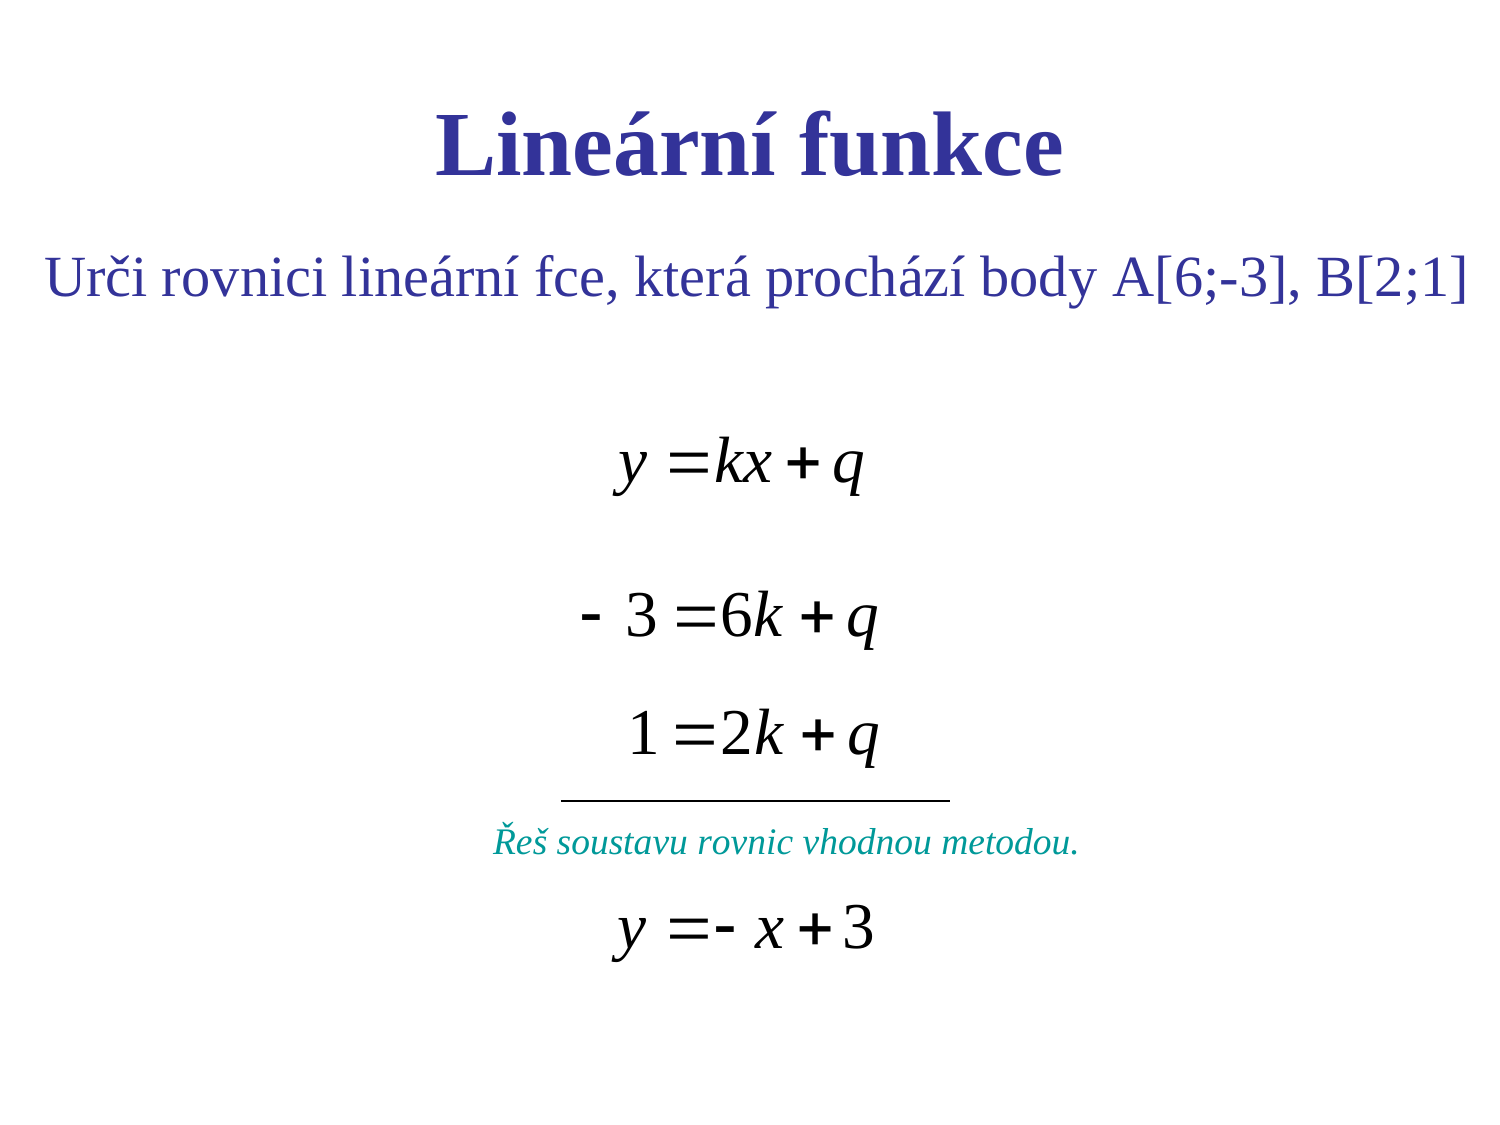

Lineární funkce
Urči rovnici lineární fce, která prochází body A[6;-3], B[2;1]
Řeš soustavu rovnic vhodnou metodou.